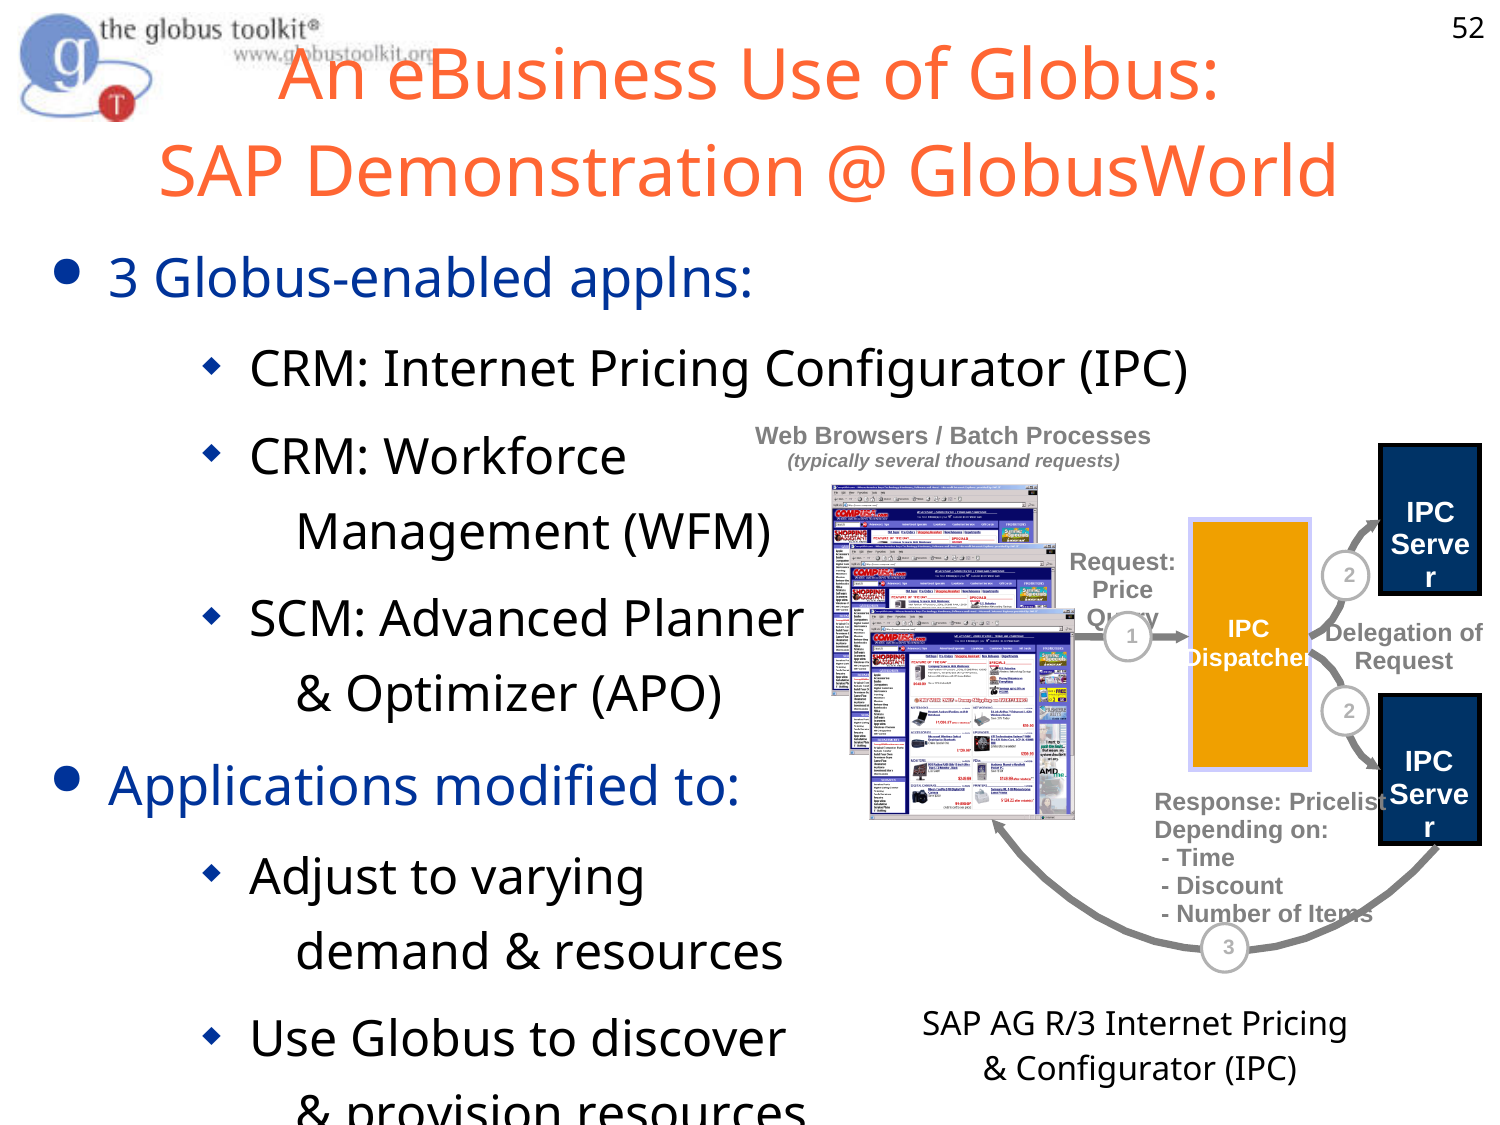

52
# An eBusiness Use of Globus: SAP Demonstration @ GlobusWorld
3 Globus-enabled applns:
CRM: Internet Pricing Configurator (IPC)
CRM: Workforce
Management (WFM)
SCM: Advanced Planner
& Optimizer (APO)
Applications modified to:
Adjust to varying
demand & resources
Use Globus to discover
& provision resources
Web Browsers / Batch Processes
(typically several thousand requests)
IPC
Server
Request:
Price Query
2
1
IPC
Dispatcher
Delegation of
Request
2
IPC
Server
Response: Pricelist
Depending on:
 - Time
 - Discount
 - Number of Items
 - …
3
SAP AG R/3 Internet Pricing
& Configurator (IPC)